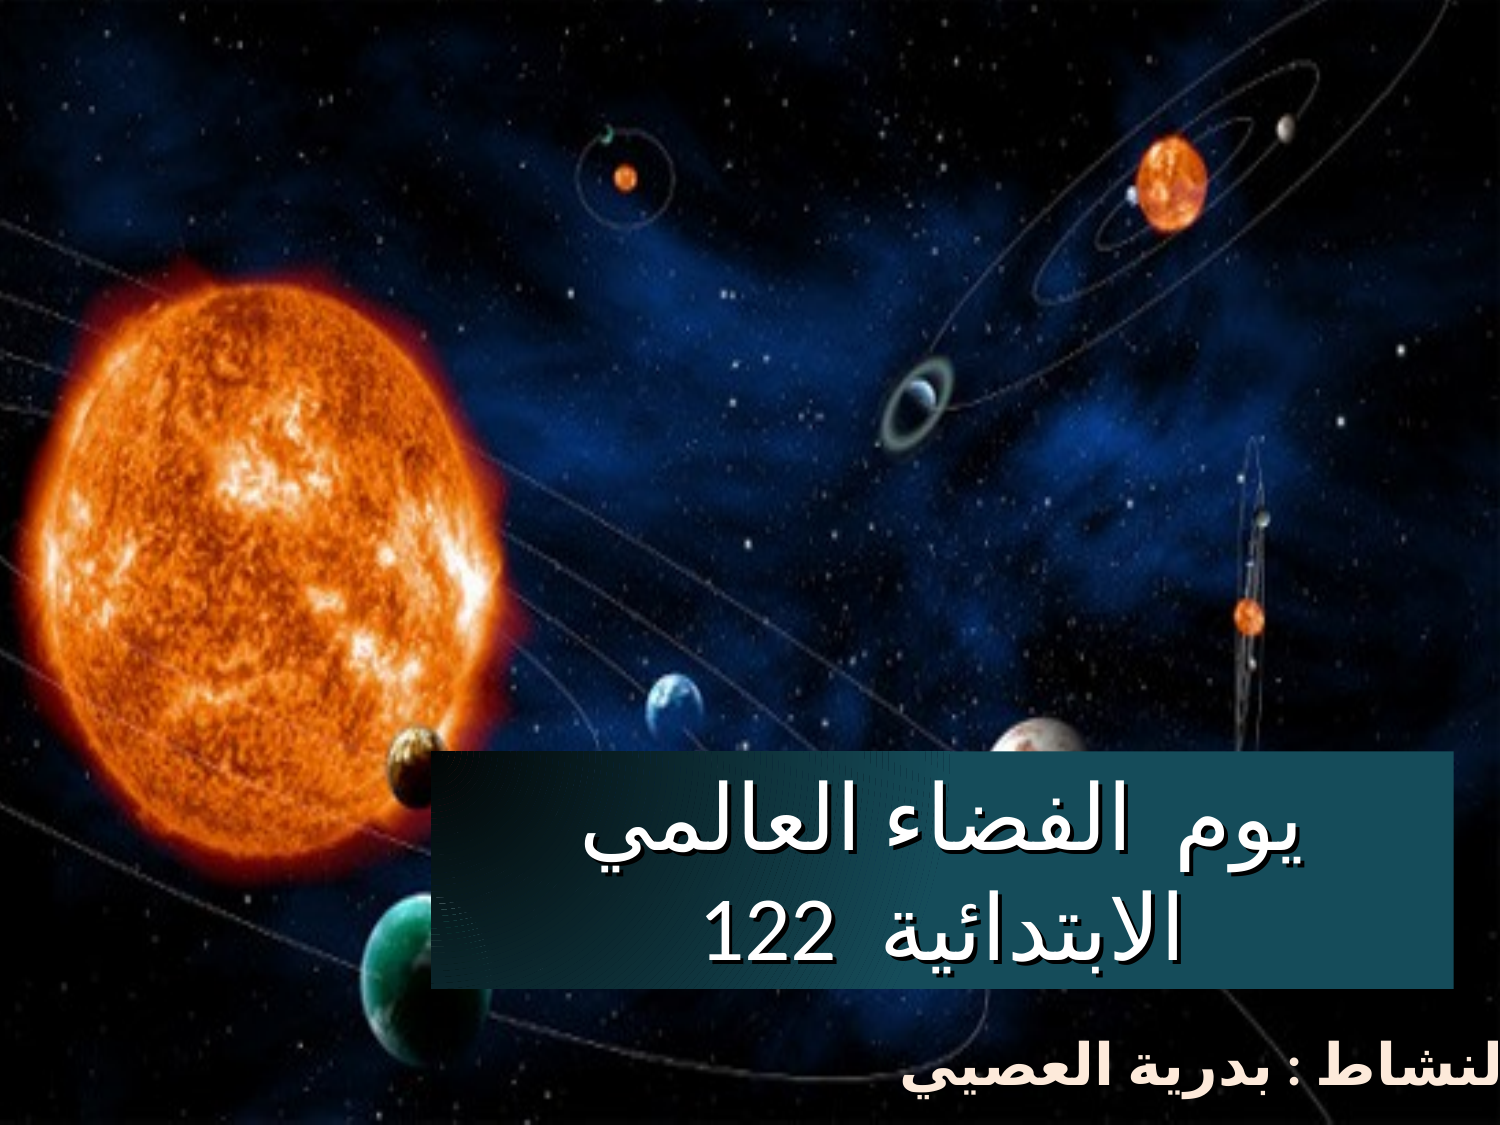

يوم الفضاء العالمي
الابتدائية 122
رائدة النشاط : بدرية العصيي